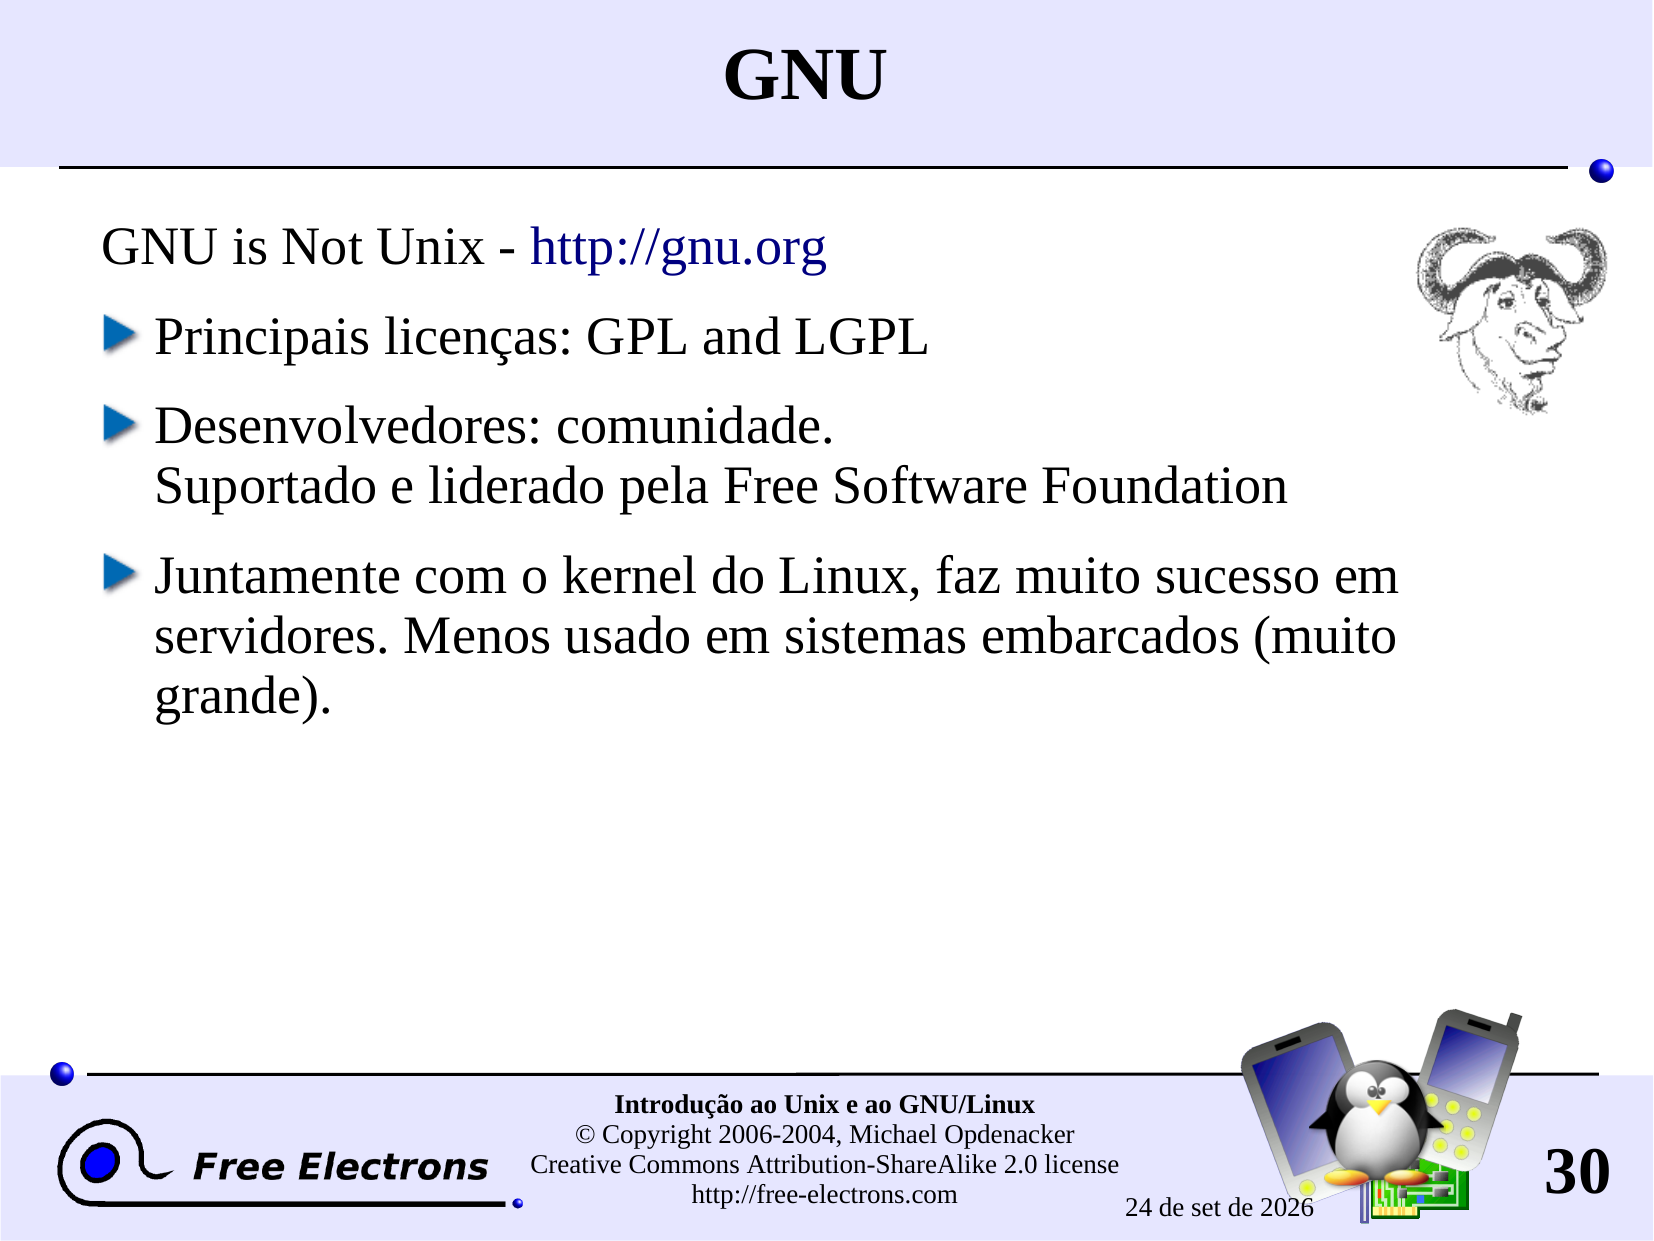

# GNU
GNU is Not Unix - http://gnu.org
Principais licenças: GPL and LGPL
Desenvolvedores: comunidade.
Suportado e liderado pela Free Software Foundation
Juntamente com o kernel do Linux, faz muito sucesso em servidores. Menos usado em sistemas embarcados (muito grande).